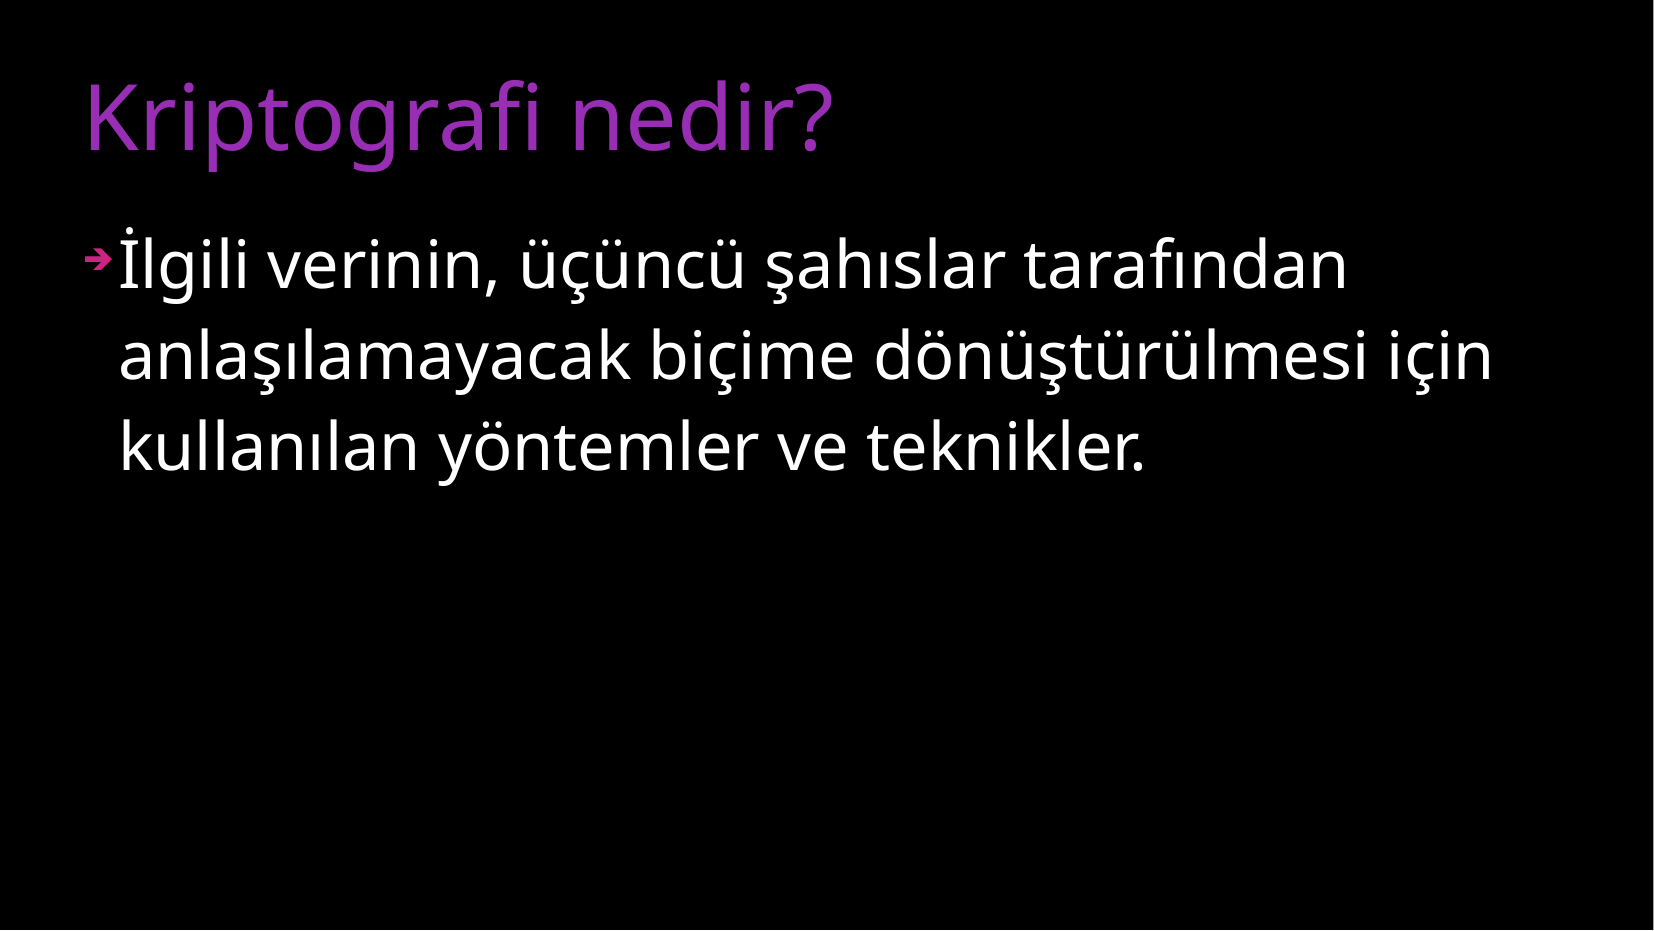

# Kriptografi nedir?
İlgili verinin, üçüncü şahıslar tarafından anlaşılamayacak biçime dönüştürülmesi için kullanılan yöntemler ve teknikler.